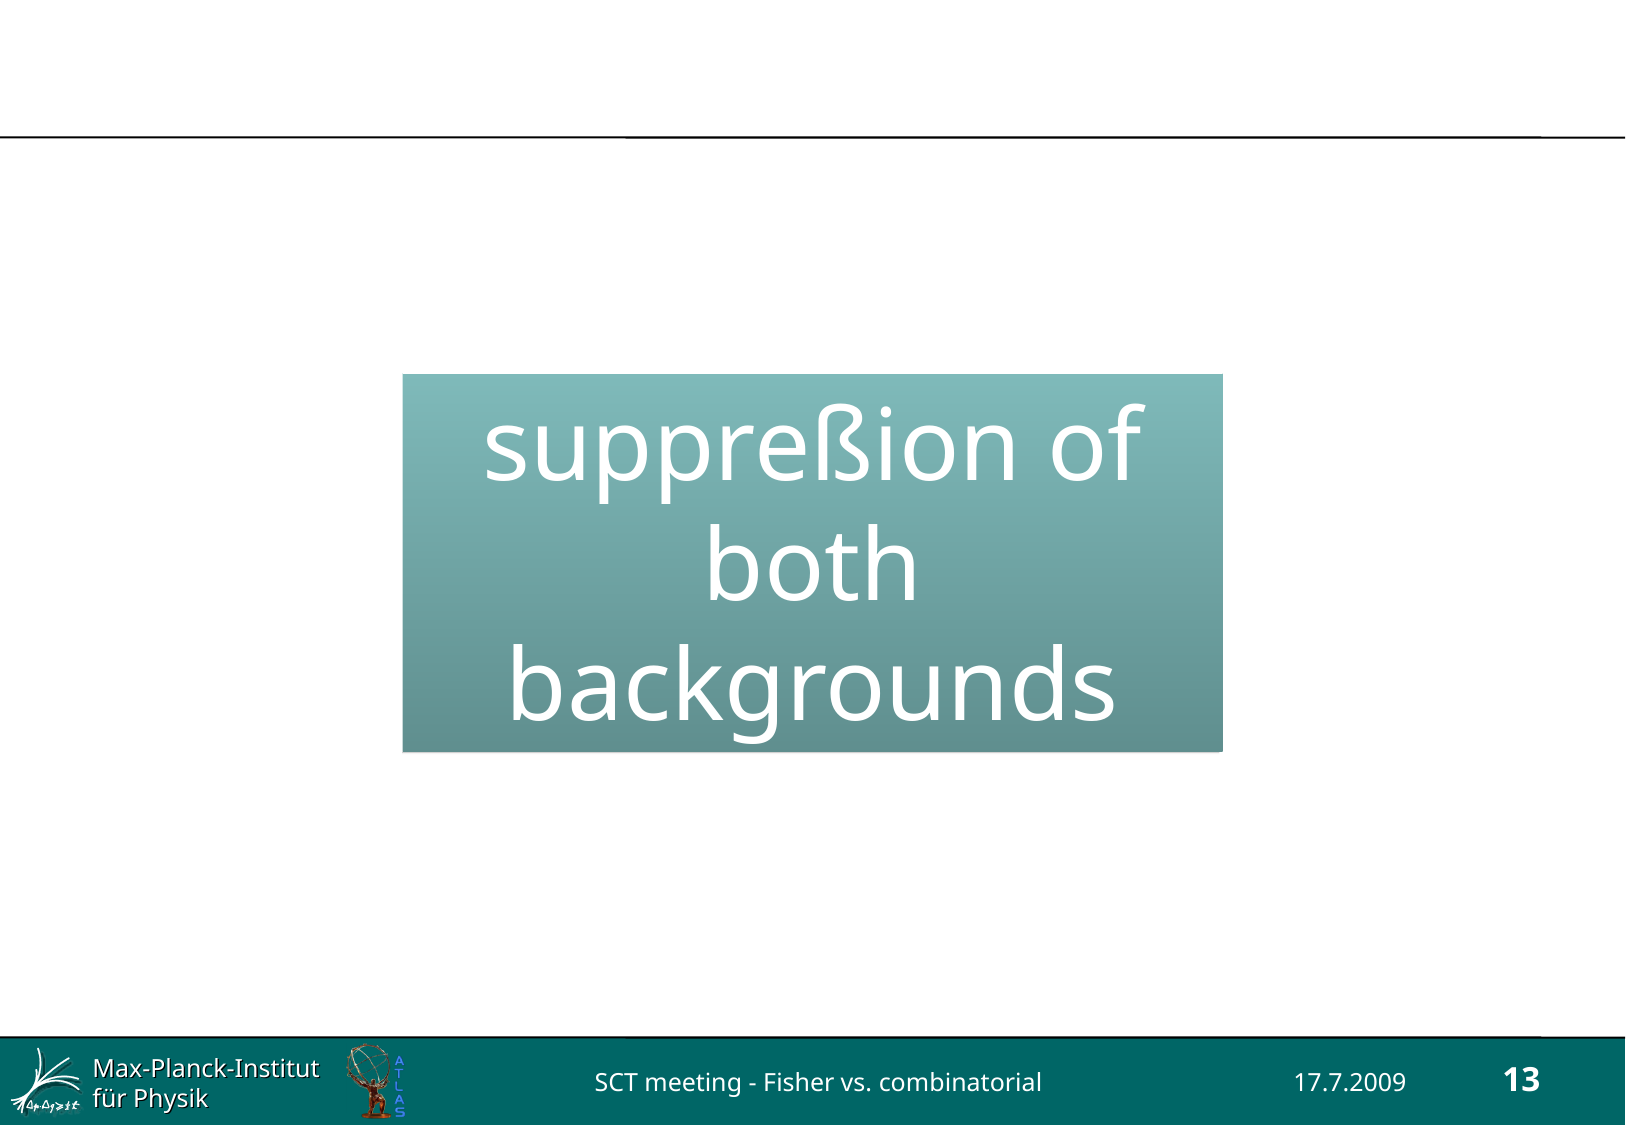

#
suppreßion of both backgrounds
SCT meeting - Fisher vs. combinatorial
17.7.2009